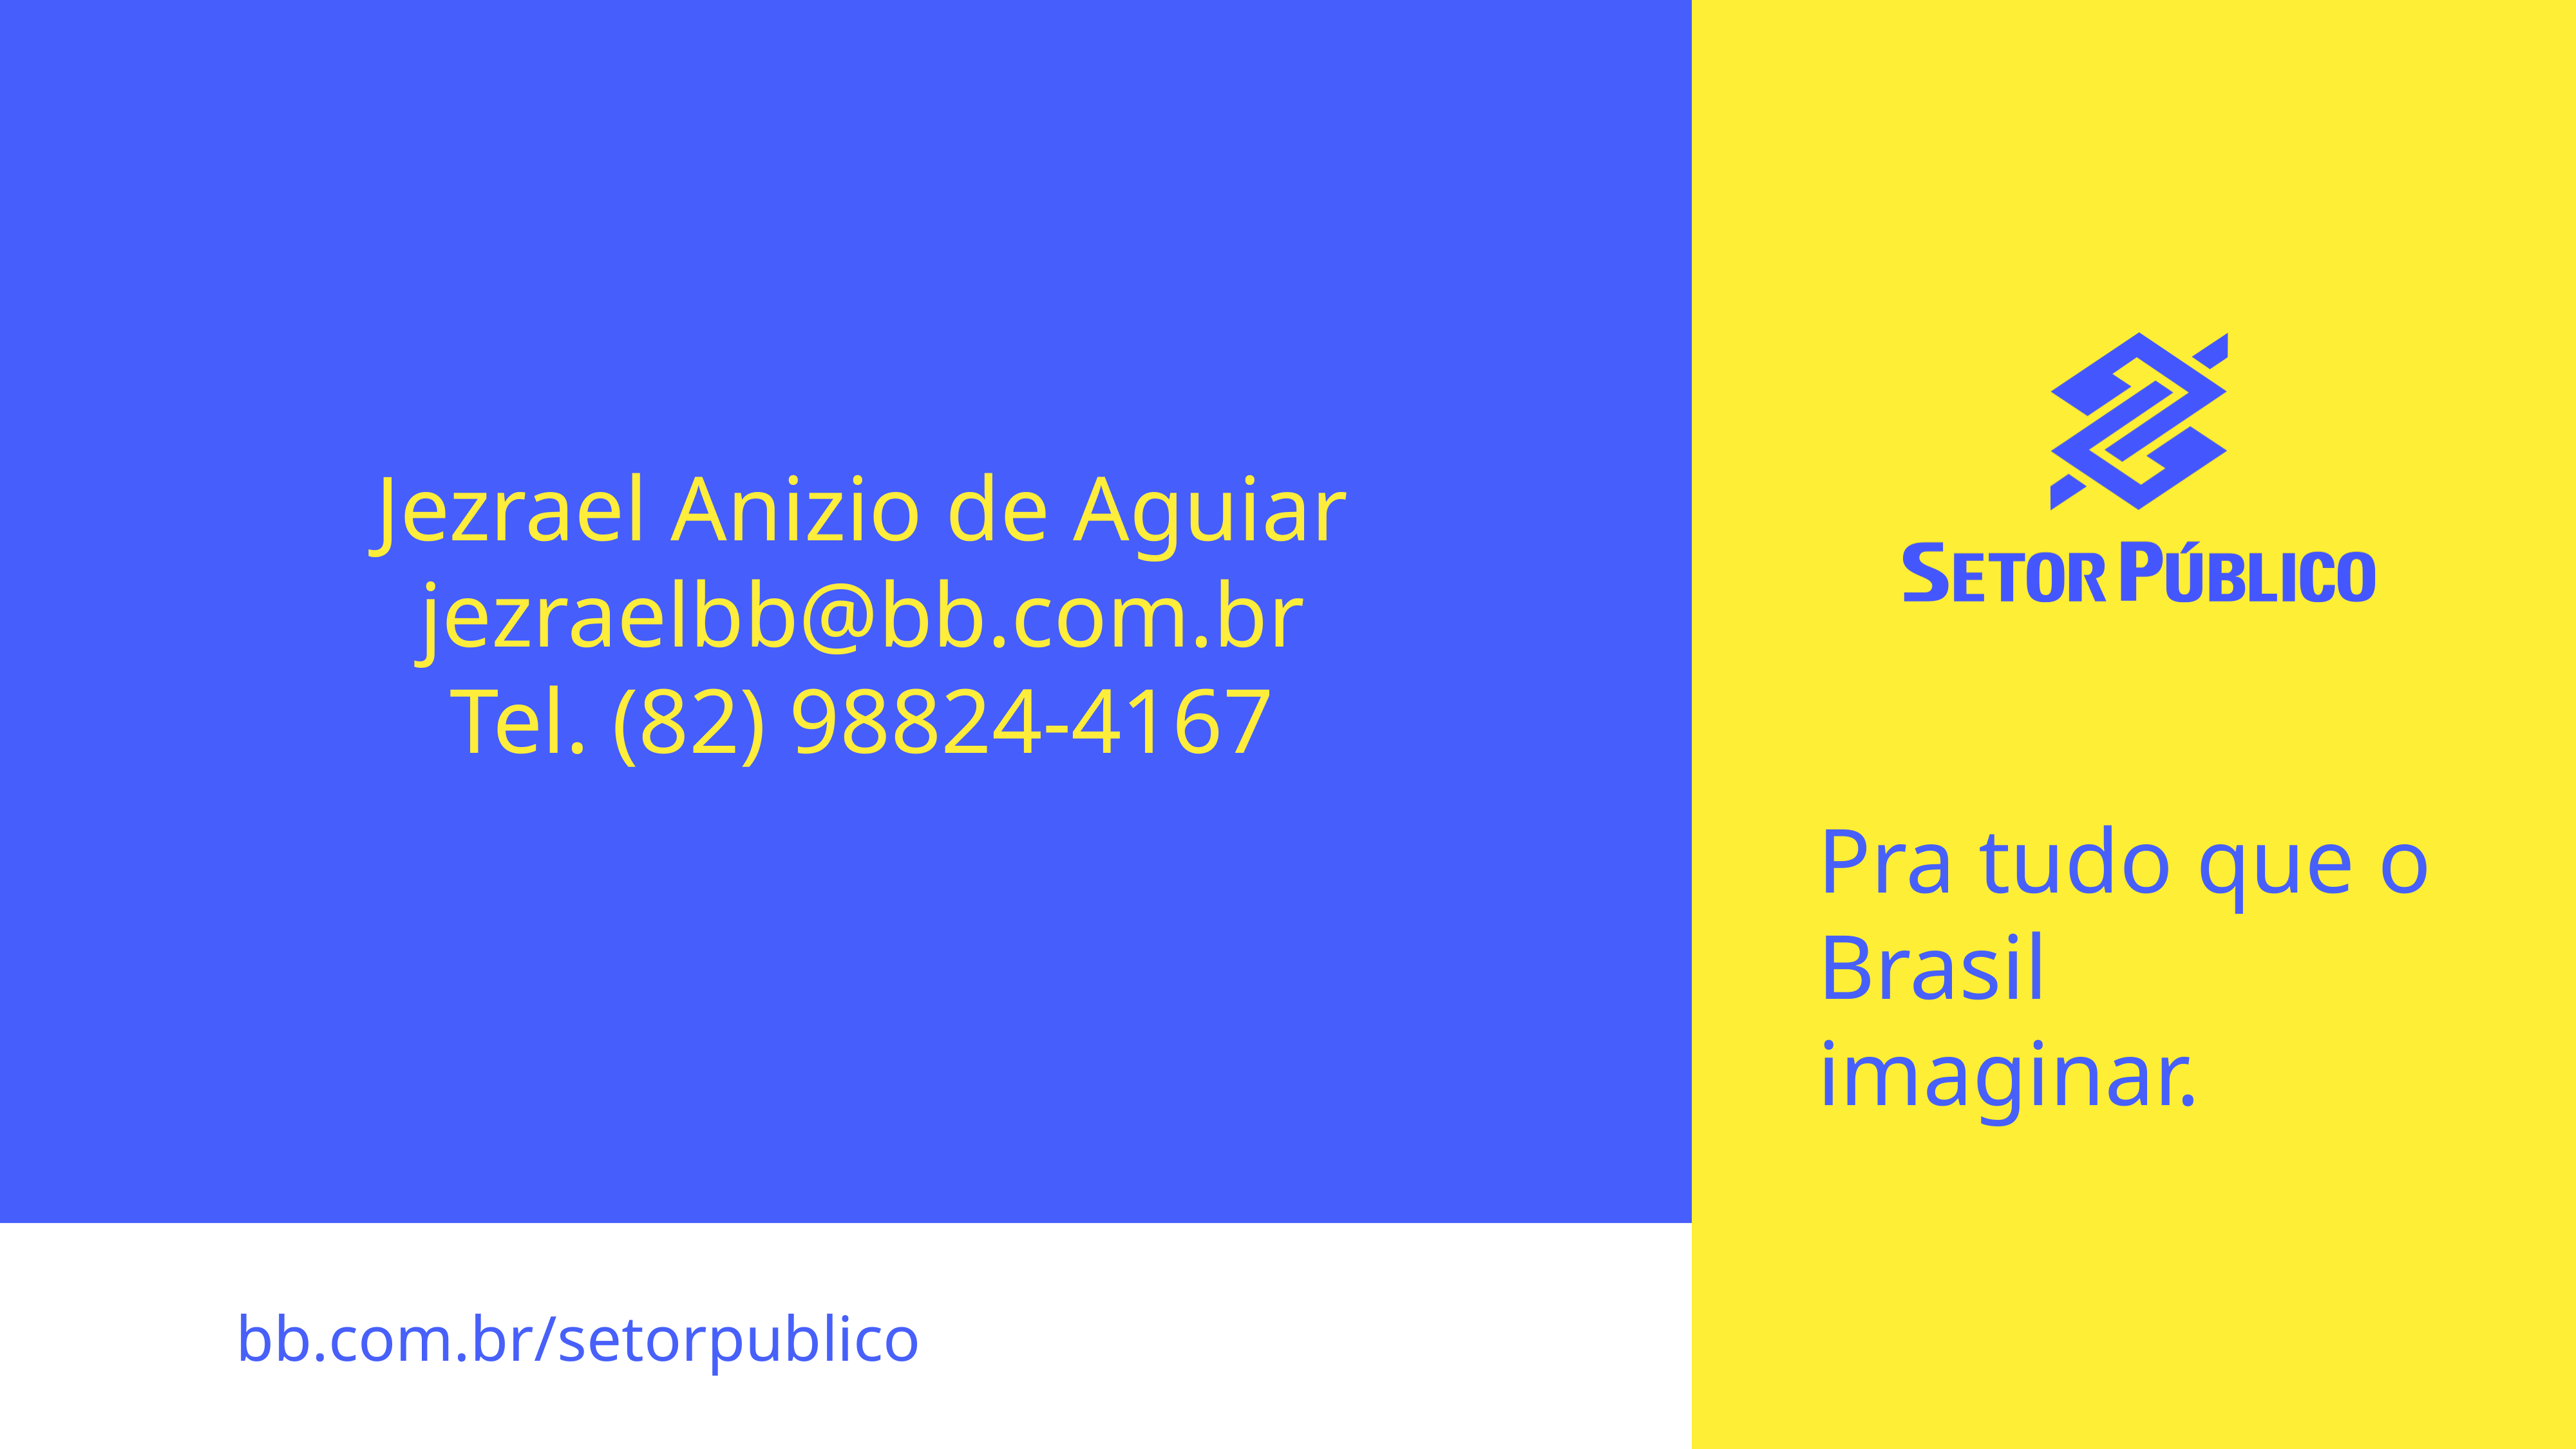

# Jezrael Anizio de Aguiar jezraelbb@bb.com.br Tel. (82) 98824-4167
Pra tudo que o Brasil imaginar.
bb.com.br/setorpublico